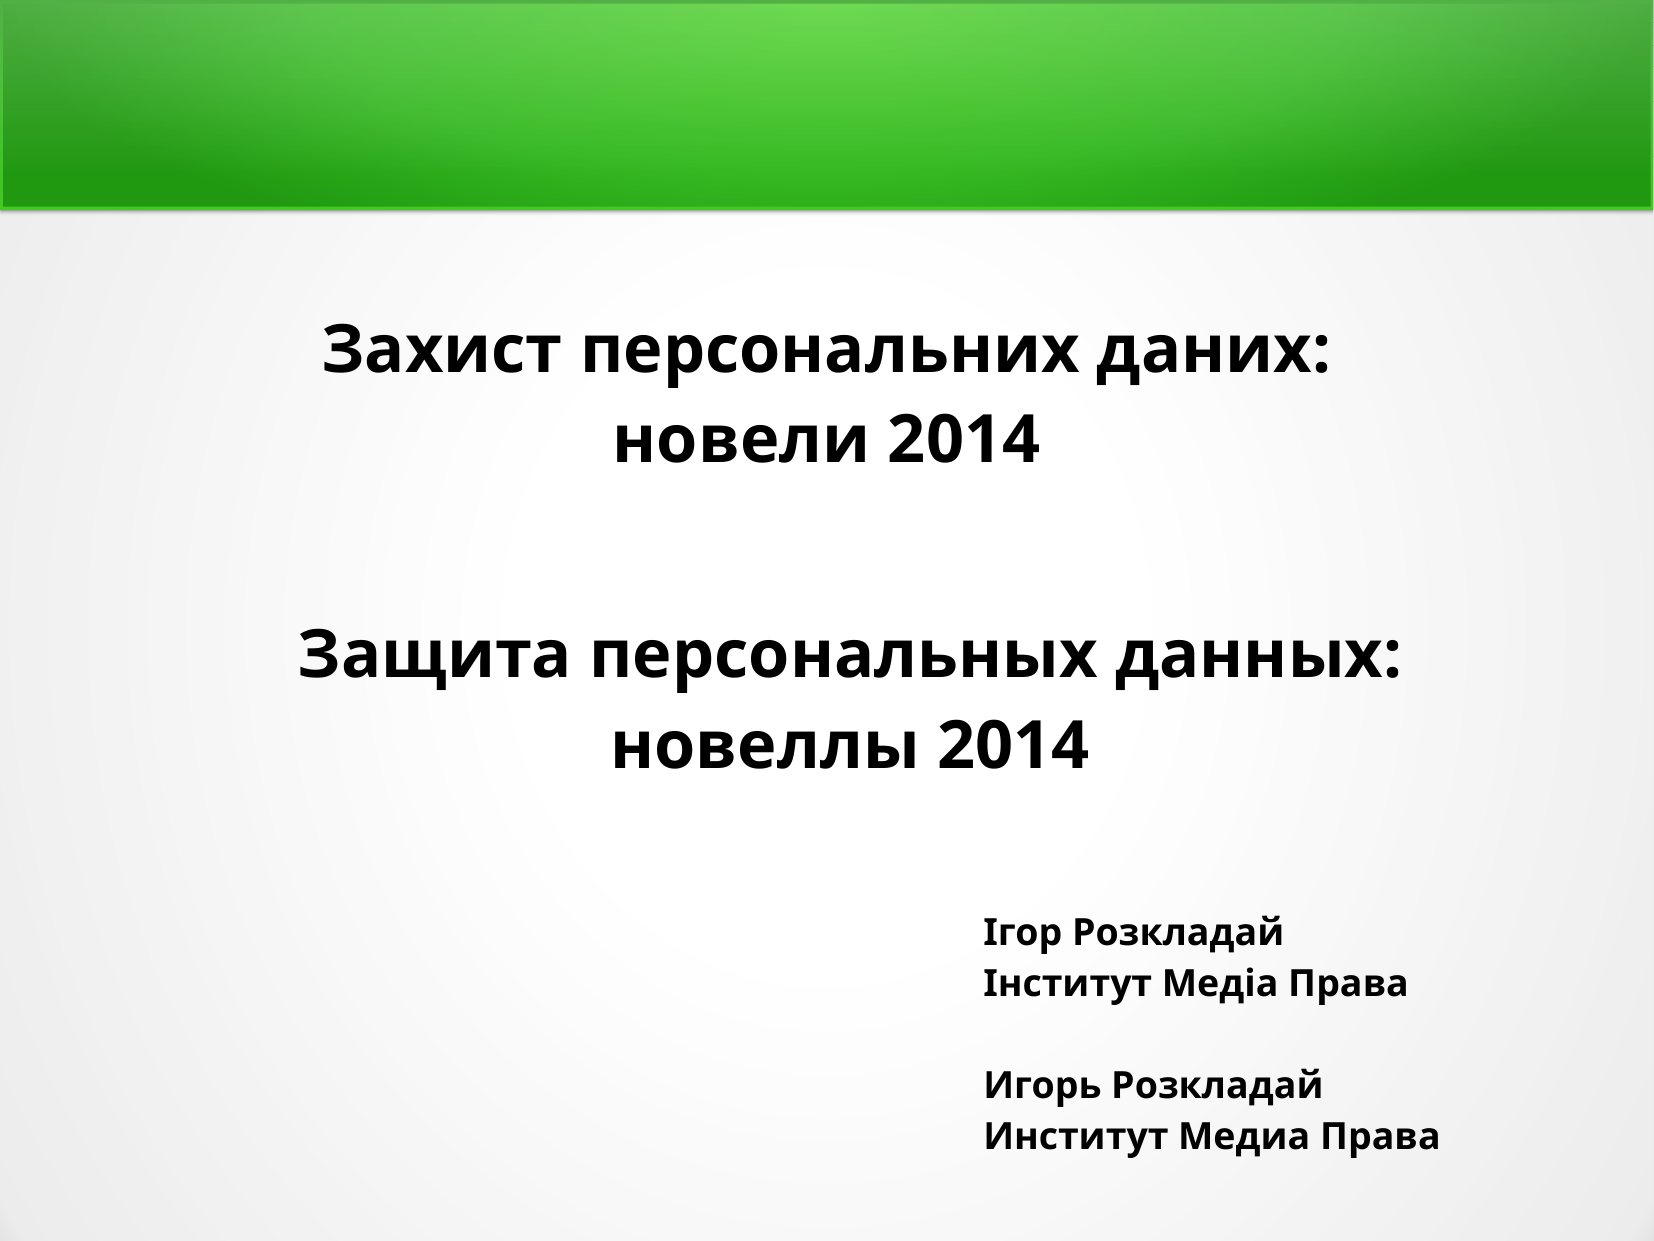

# Захист персональних даних:
новели 2014
Защита персональных данных:
новеллы 2014
Ігор Розкладай
Інститут Медіа Права
Игорь Розкладай
Институт Медиа Права